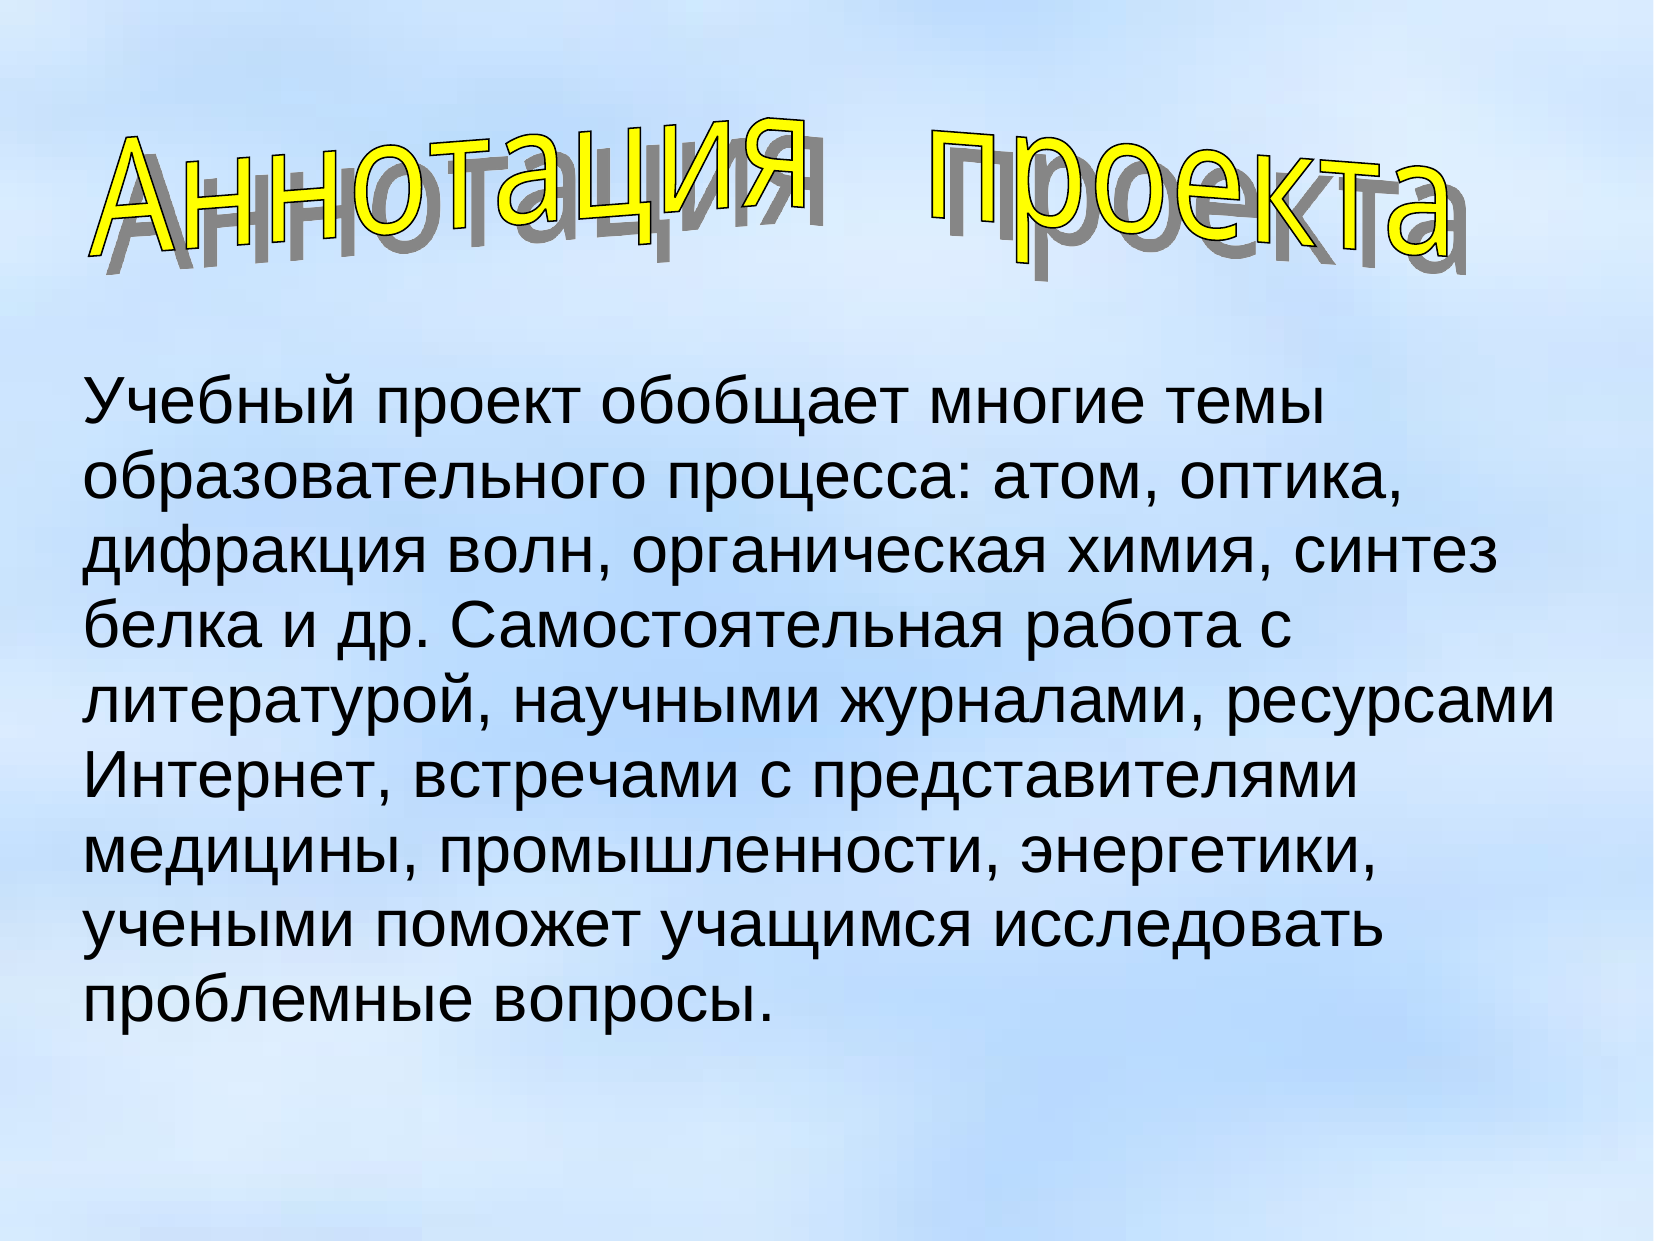

#
Аннотация проекта
Учебный проект обобщает многие темы образовательного процесса: атом, оптика, дифракция волн, органическая химия, синтез белка и др. Самостоятельная работа с литературой, научными журналами, ресурсами Интернет, встречами с представителями медицины, промышленности, энергетики, учеными поможет учащимся исследовать проблемные вопросы.